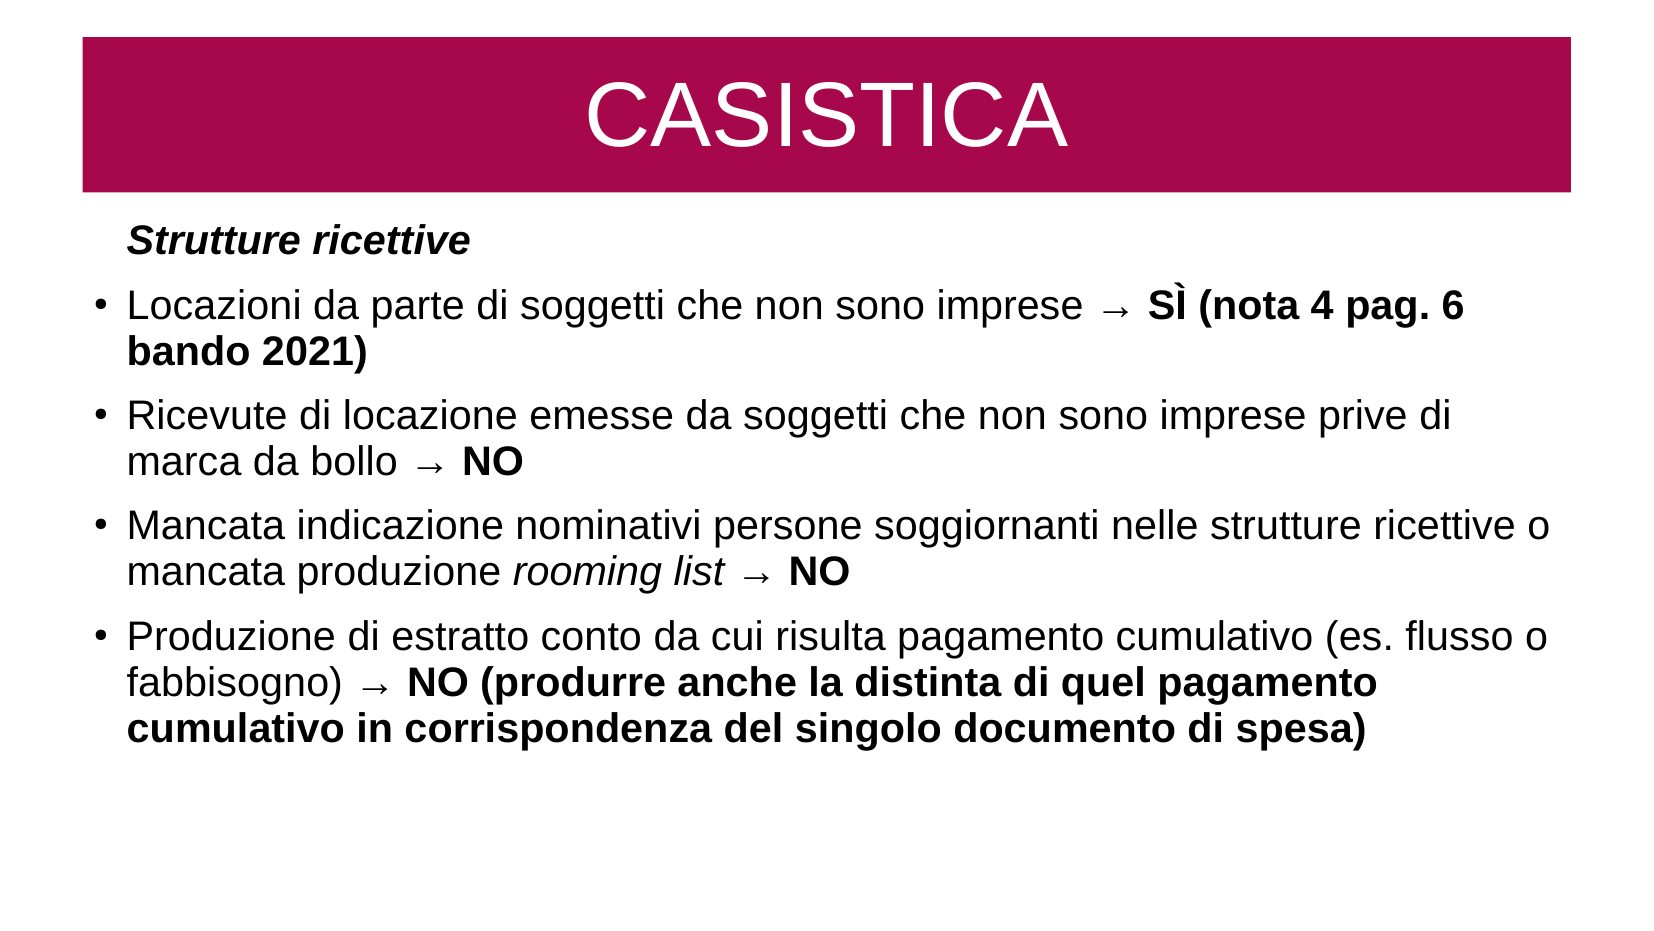

#
CASISTICA
Strutture ricettive
Locazioni da parte di soggetti che non sono imprese → SÌ (nota 4 pag. 6 bando 2021)
Ricevute di locazione emesse da soggetti che non sono imprese prive di marca da bollo → NO
Mancata indicazione nominativi persone soggiornanti nelle strutture ricettive o mancata produzione rooming list → NO
Produzione di estratto conto da cui risulta pagamento cumulativo (es. flusso o fabbisogno) → NO (produrre anche la distinta di quel pagamento cumulativo in corrispondenza del singolo documento di spesa)